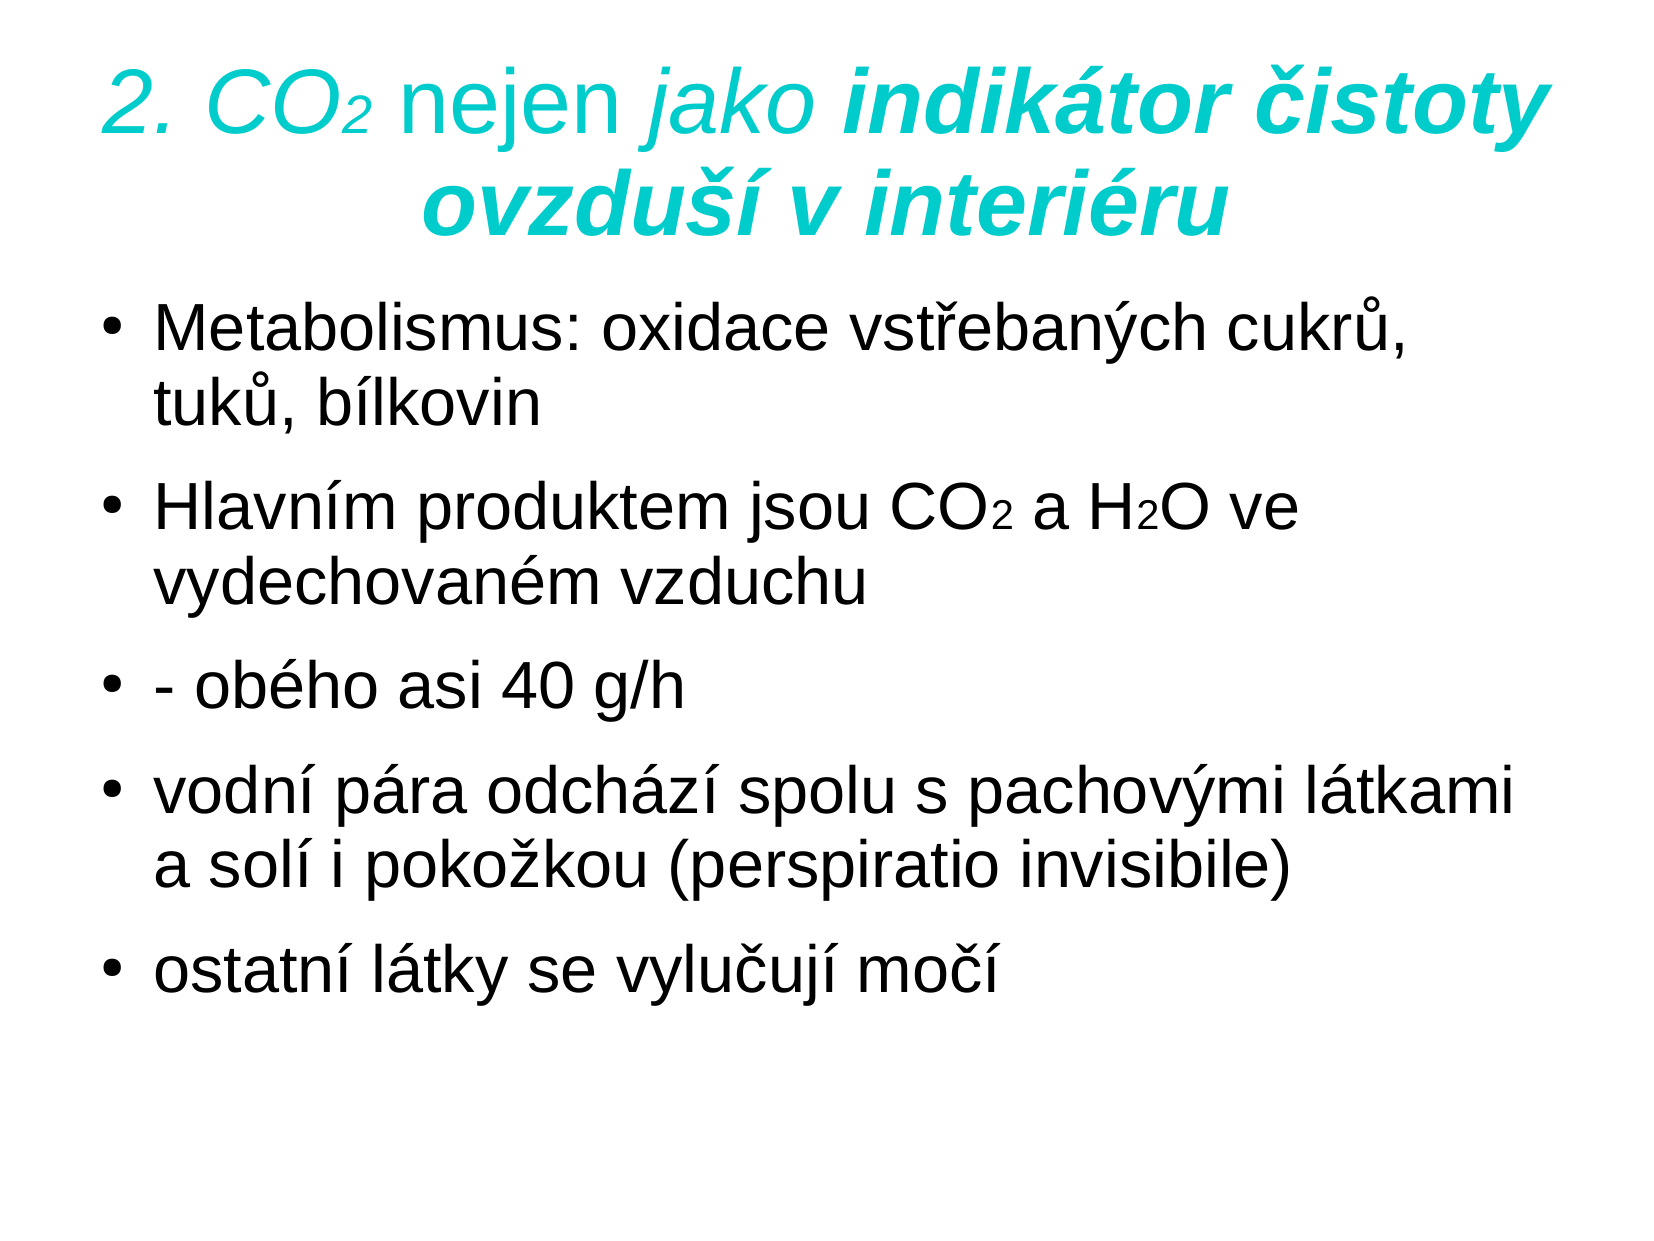

# 2. CO2 nejen jako indikátor čistoty ovzduší v interiéru
Metabolismus: oxidace vstřebaných cukrů, tuků, bílkovin
Hlavním produktem jsou CO2 a H2O ve vydechovaném vzduchu
- obého asi 40 g/h
vodní pára odchází spolu s pachovými látkami a solí i pokožkou (perspiratio invisibile)
ostatní látky se vylučují močí